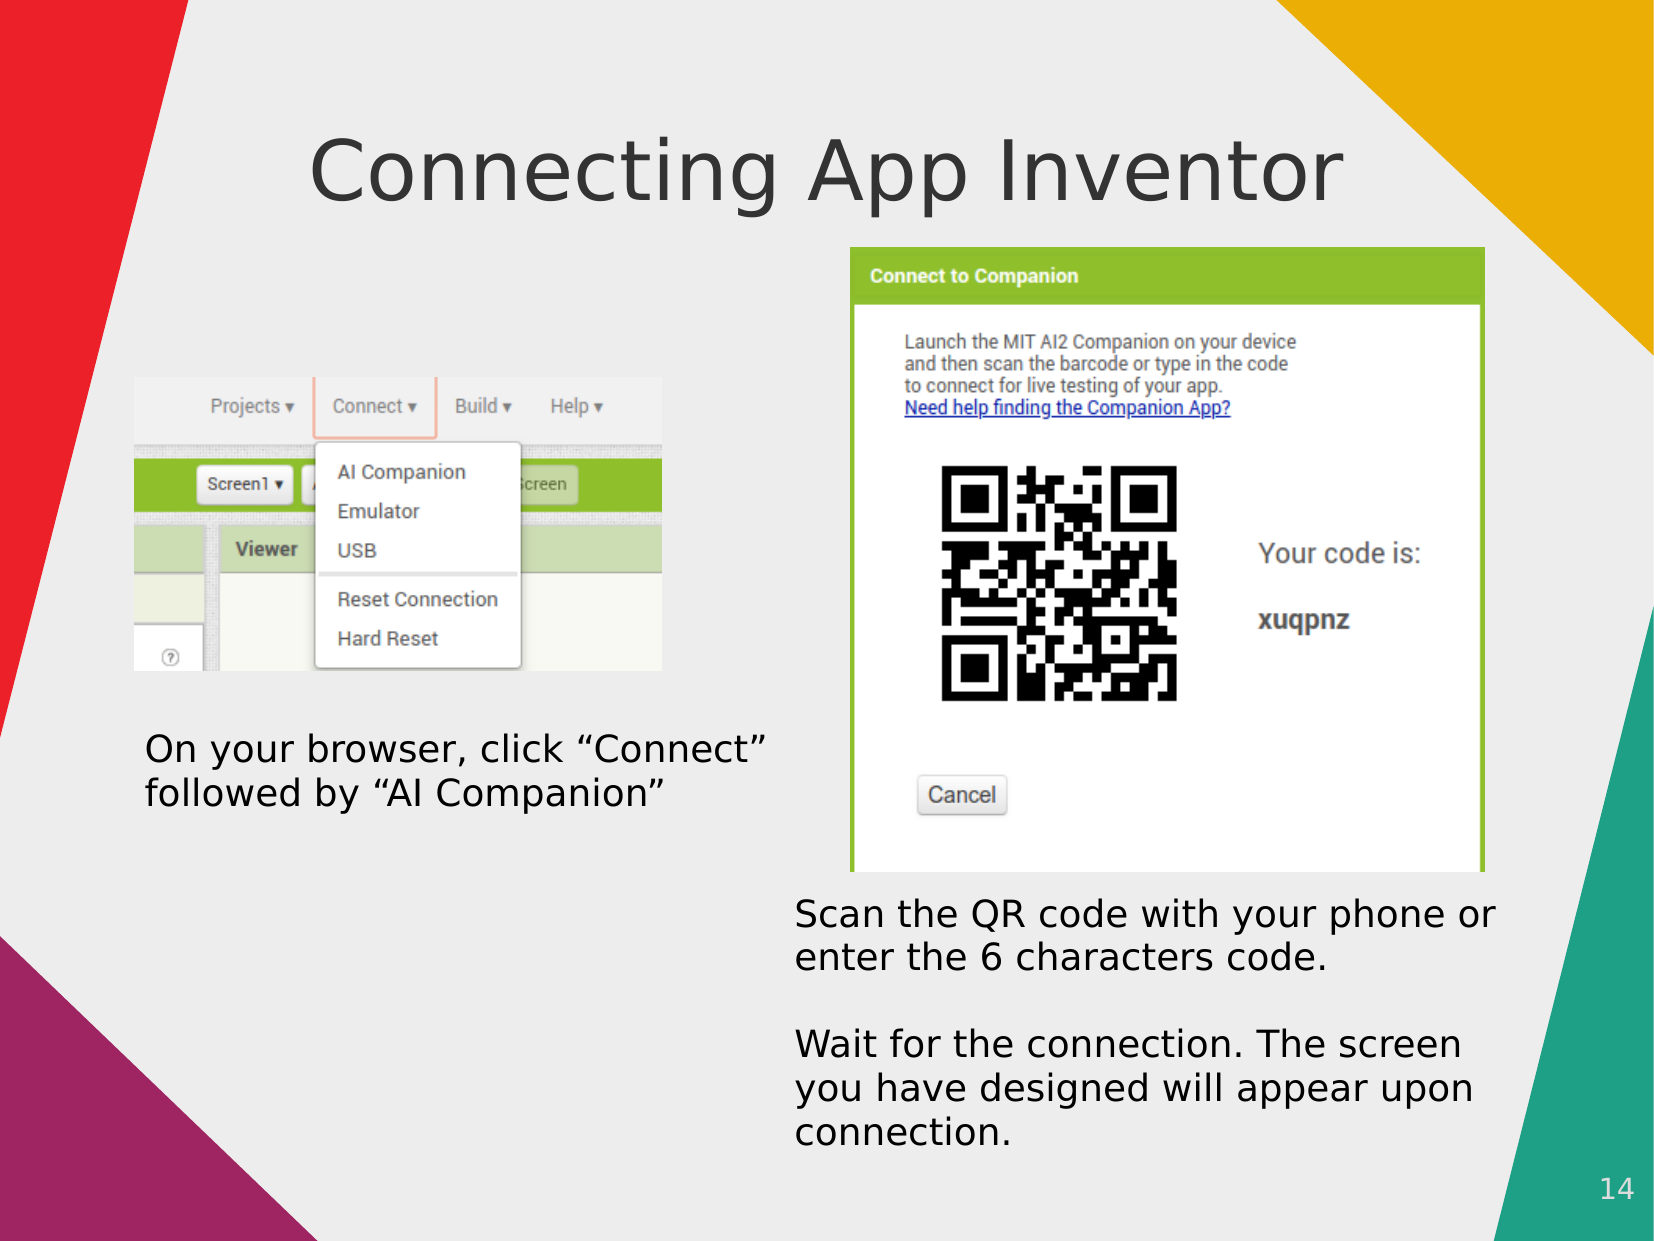

# Connecting App Inventor
On your browser, click “Connect” followed by “AI Companion”
Scan the QR code with your phone or enter the 6 characters code.
Wait for the connection. The screen you have designed will appear upon connection.
14